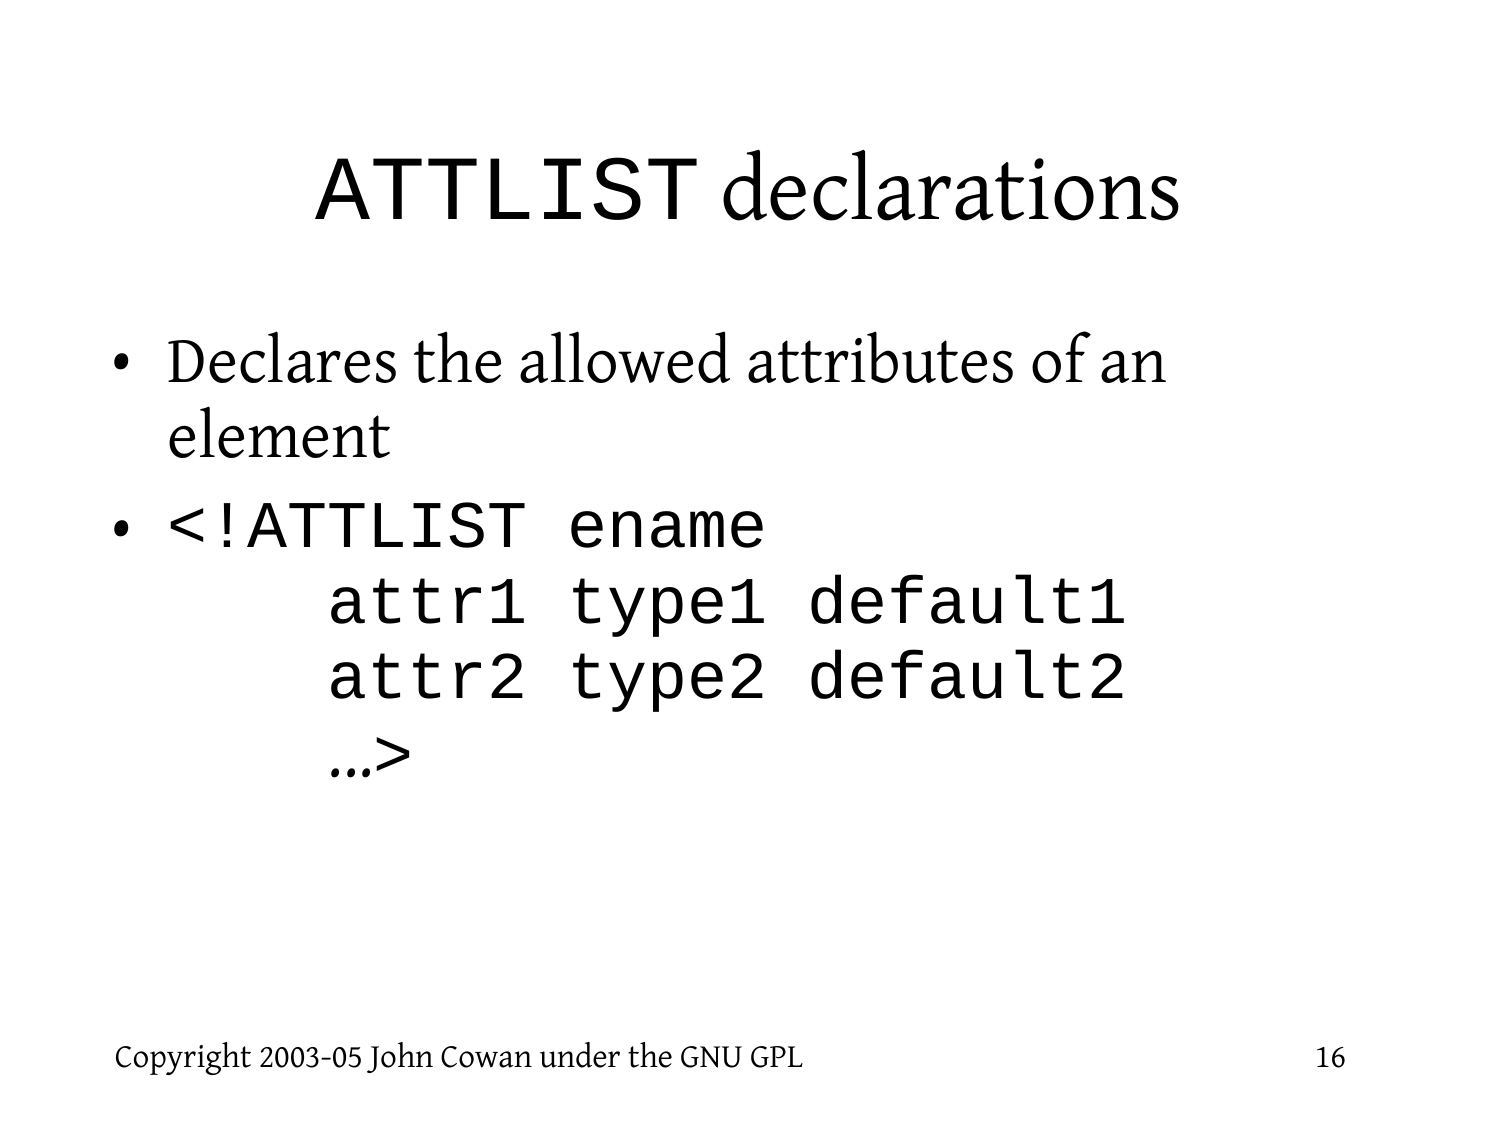

# ATTLIST declarations
Declares the allowed attributes of an element
<!ATTLIST ename
 attr1 type1 default1
 attr2 type2 default2
 ...>